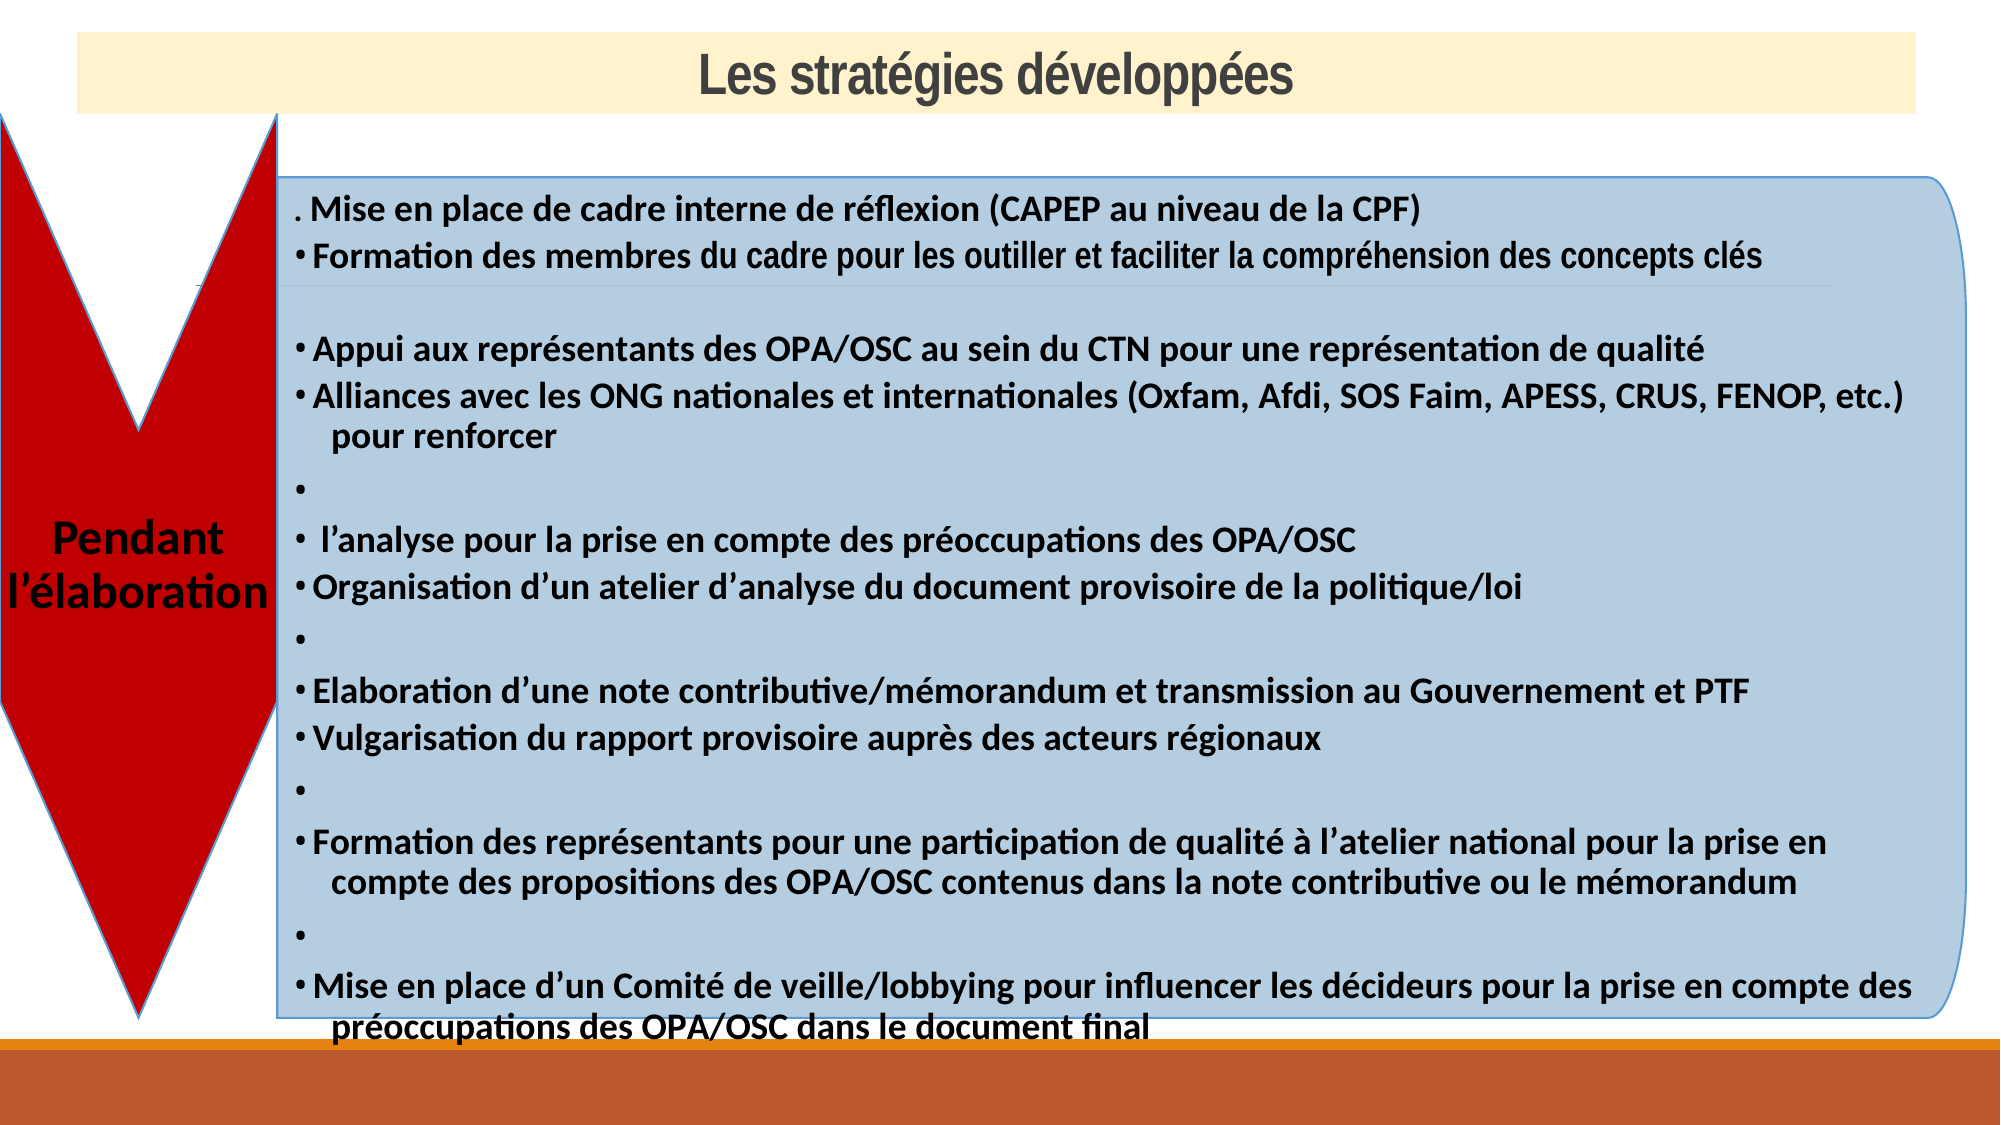

# Les stratégies développées
Pendant l’élaboration
. Mise en place de cadre interne de réflexion (CAPEP au niveau de la CPF)
Formation des membres du cadre pour les outiller et faciliter la compréhension des concepts clés
Appui aux représentants des OPA/OSC au sein du CTN pour une représentation de qualité
Alliances avec les ONG nationales et internationales (Oxfam, Afdi, SOS Faim, APESS, CRUS, FENOP, etc.) pour renforcer
 l’analyse pour la prise en compte des préoccupations des OPA/OSC
Organisation d’un atelier d’analyse du document provisoire de la politique/loi
Elaboration d’une note contributive/mémorandum et transmission au Gouvernement et PTF
Vulgarisation du rapport provisoire auprès des acteurs régionaux
Formation des représentants pour une participation de qualité à l’atelier national pour la prise en compte des propositions des OPA/OSC contenus dans la note contributive ou le mémorandum
Mise en place d’un Comité de veille/lobbying pour influencer les décideurs pour la prise en compte des préoccupations des OPA/OSC dans le document final